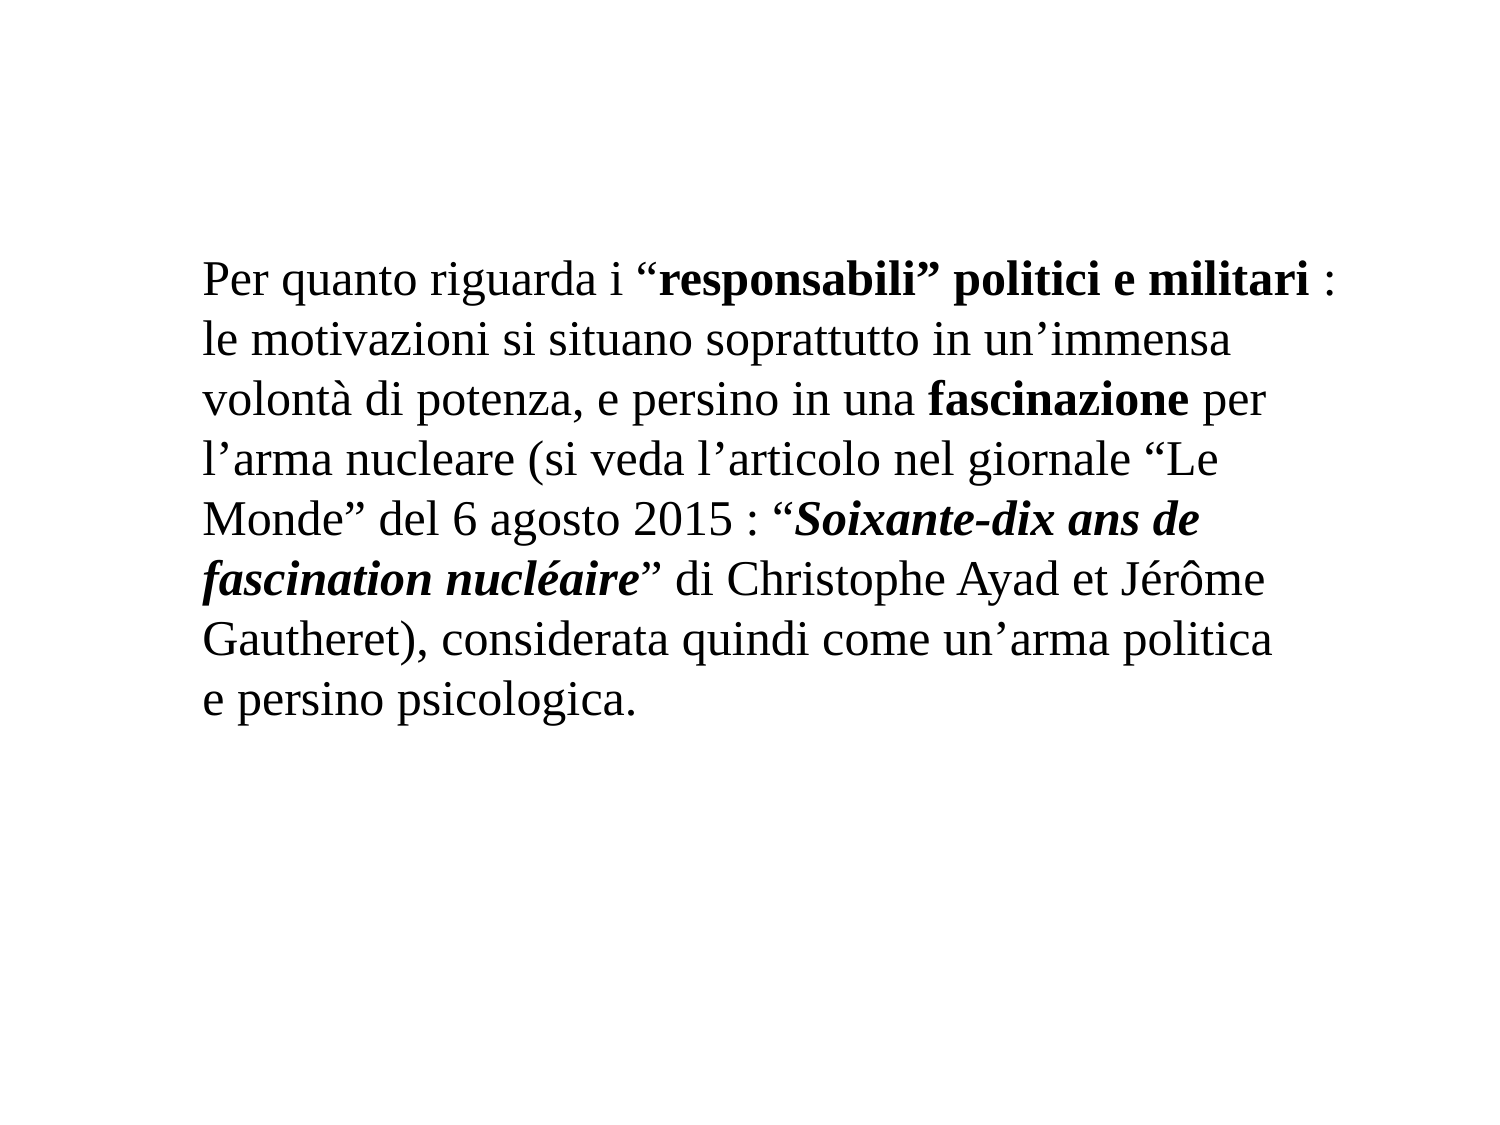

Per quanto riguarda i “responsabili” politici e militari : le motivazioni si situano soprattutto in un’immensa volontà di potenza, e persino in una fascinazione per l’arma nucleare (si veda l’articolo nel giornale “Le Monde” del 6 agosto 2015 : “Soixante-dix ans de fascination nucléaire” di Christophe Ayad et Jérôme Gautheret), considerata quindi come un’arma politica
e persino psicologica.